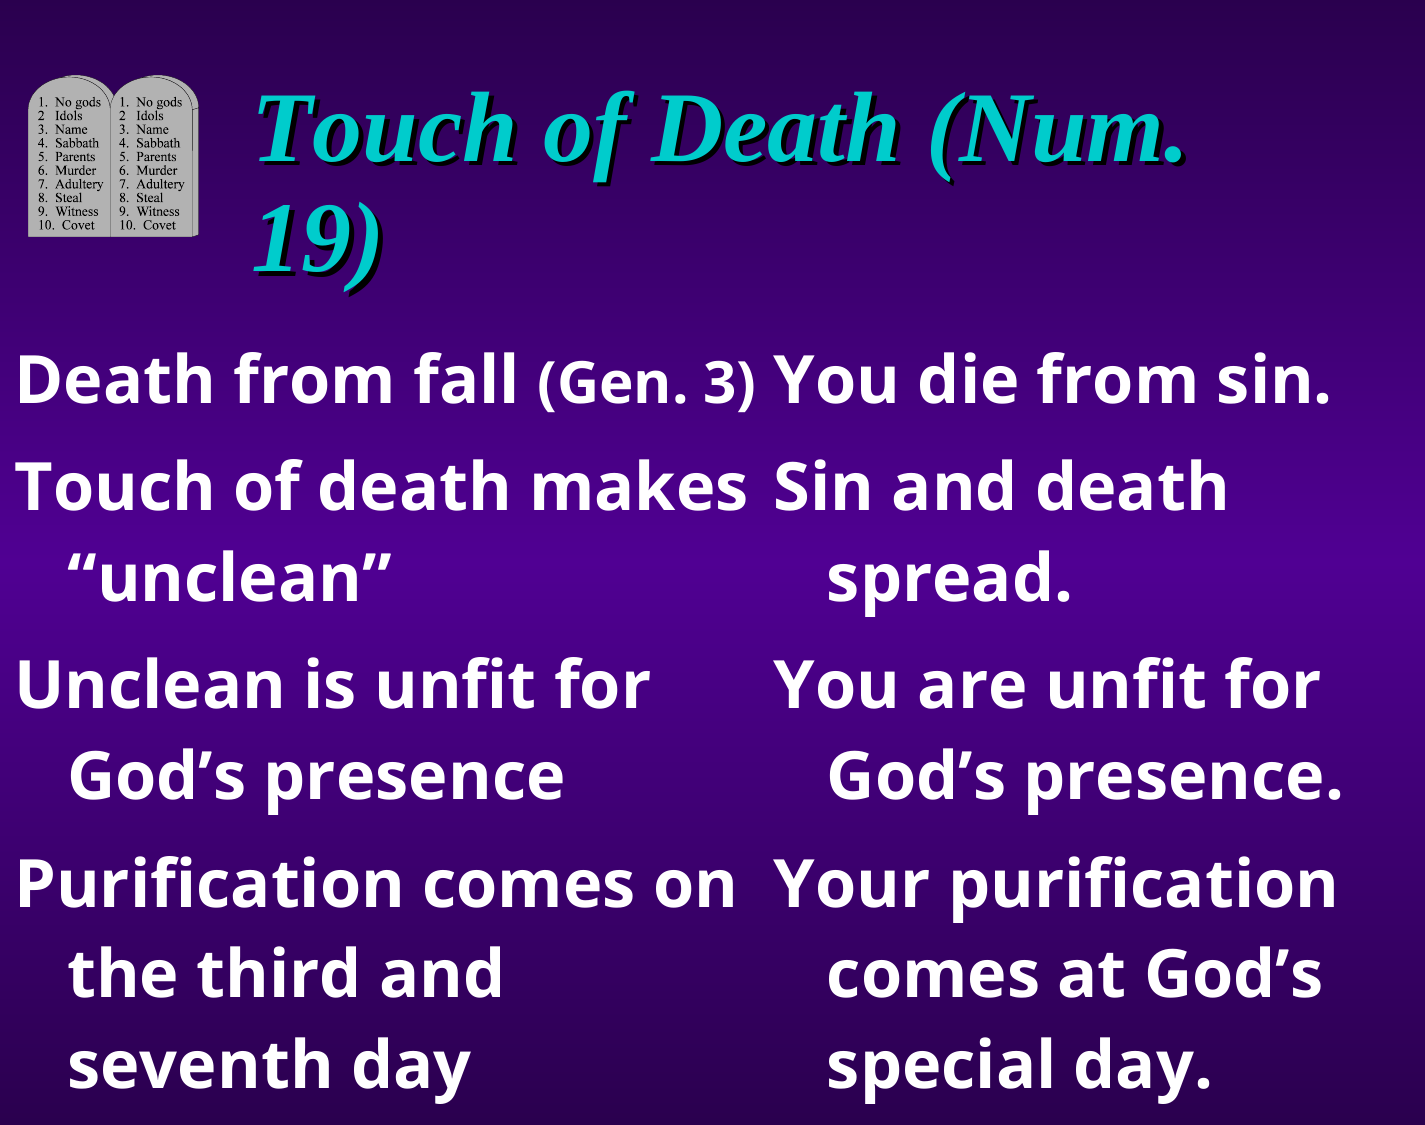

# Touch of Death (Num. 19)
Death from fall (Gen. 3)
Touch of death makes “unclean”
Unclean is unfit for God’s presence
Purification comes on the third and seventh day
You die from sin.
Sin and death spread.
You are unfit for God’s presence.
Your purification comes at God’s special day.